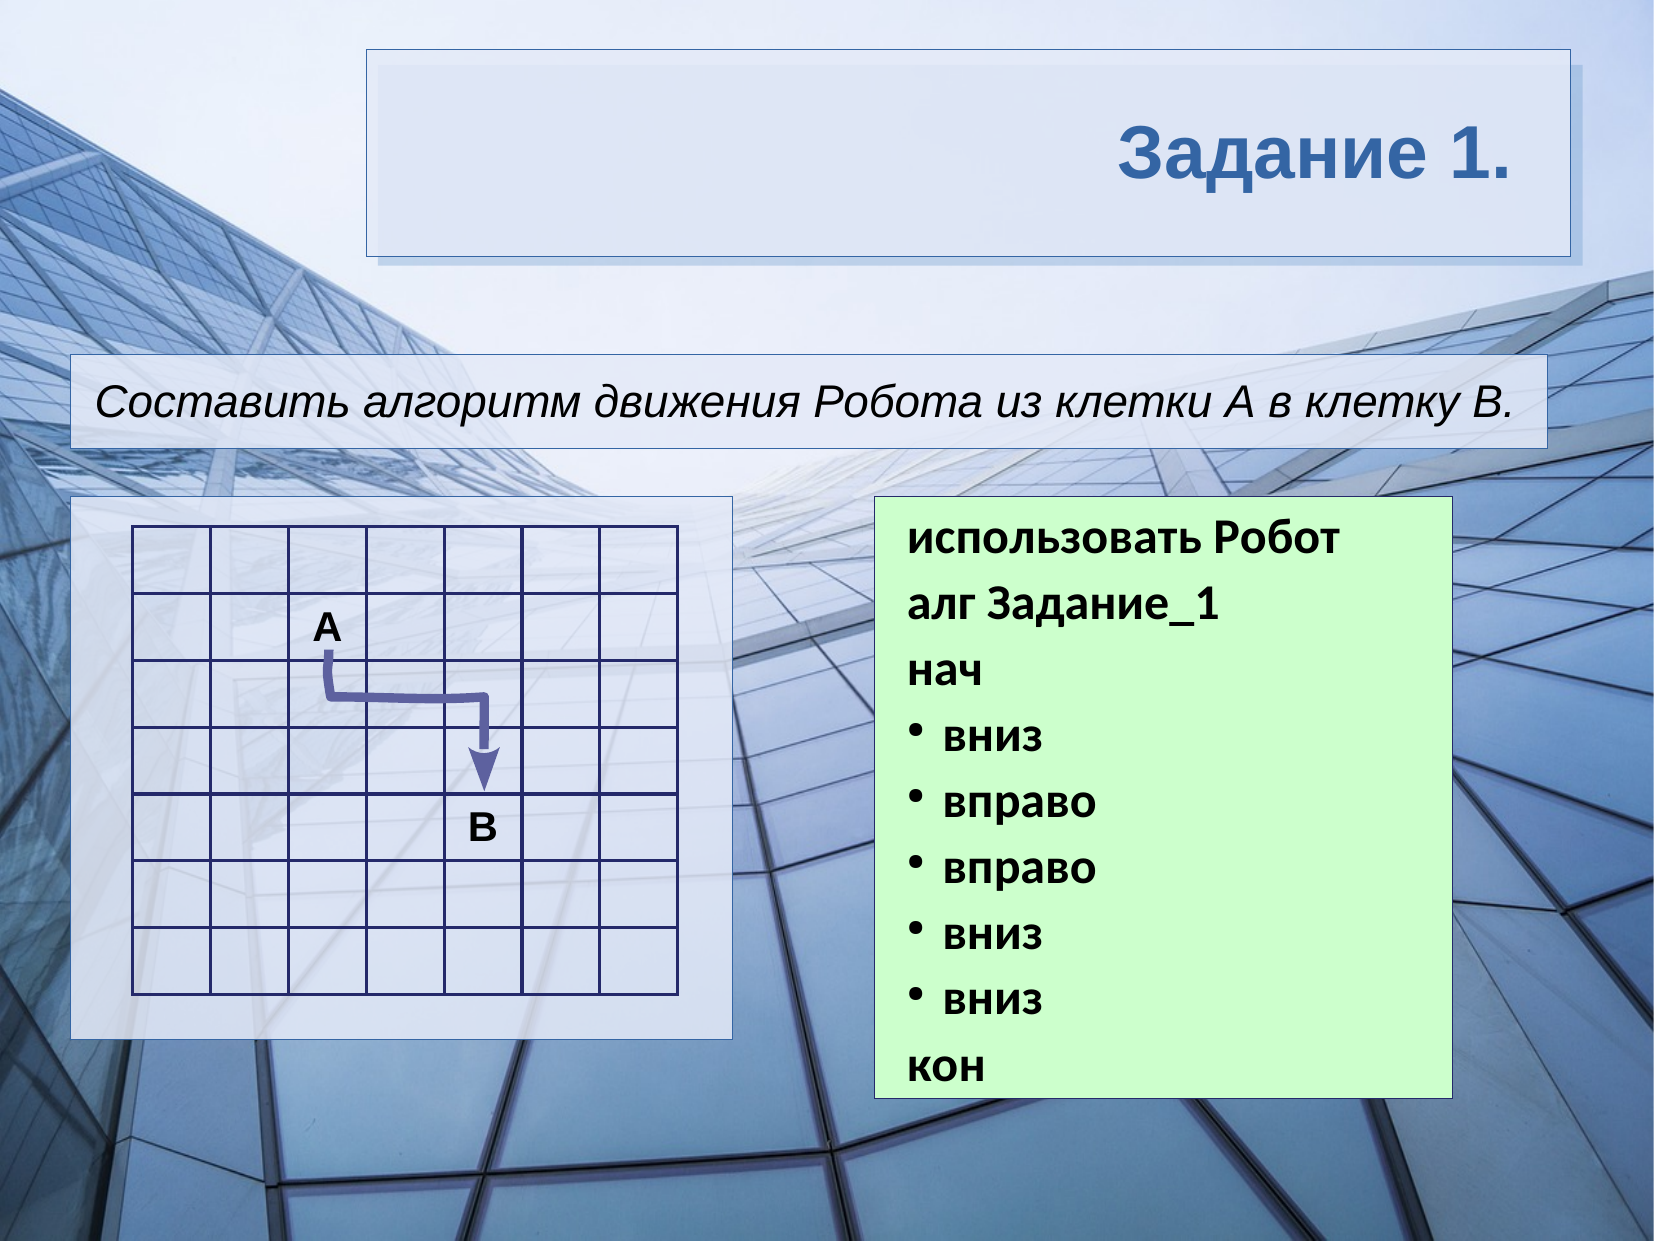

# Задание 1.
Составить алгоритм движения Робота из клетки А в клетку В.
использовать Робот
алг Задание_1
нач
вниз
вправо
вправо
вниз
вниз
кон
| | | | | | | |
| --- | --- | --- | --- | --- | --- | --- |
| | | А | | | | |
| | | | | | | |
| | | | | | | |
| | | | | В | | |
| | | | | | | |
| | | | | | | |